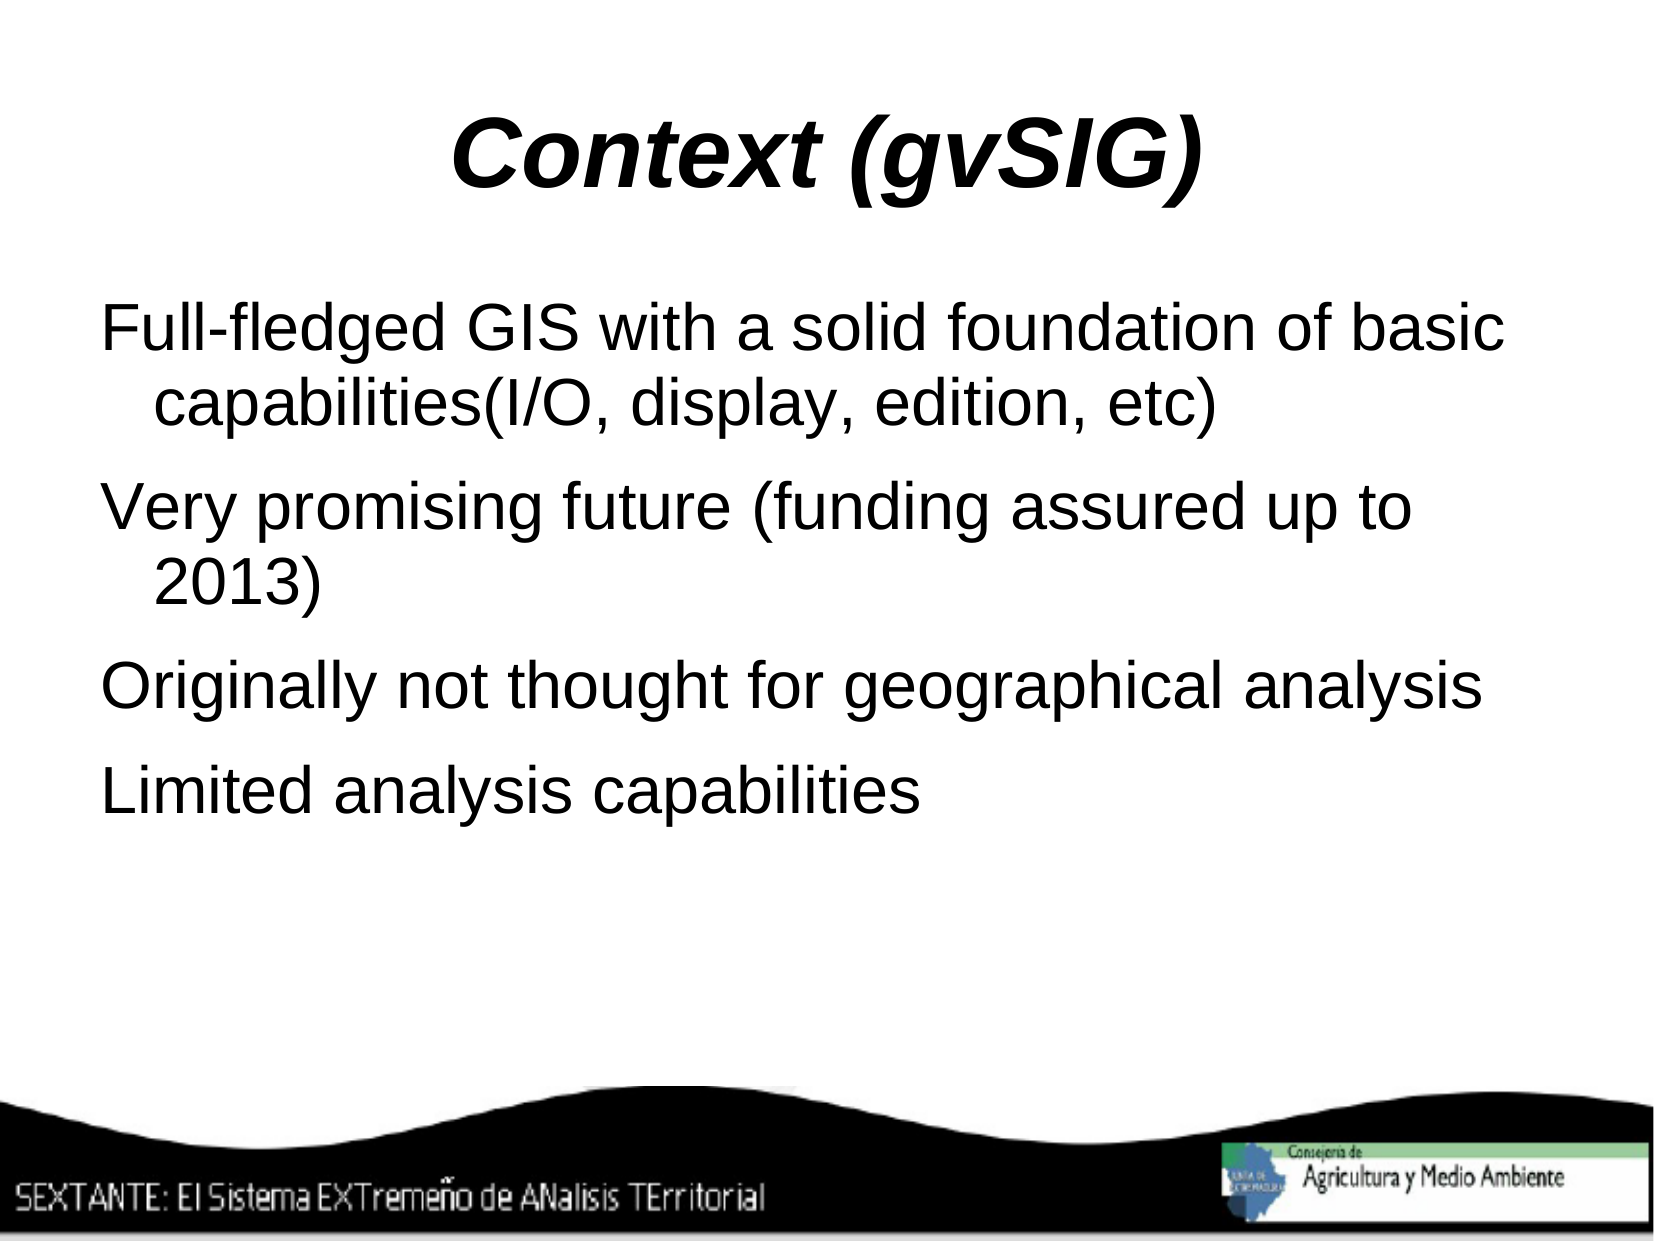

# Context (gvSIG)
Full-fledged GIS with a solid foundation of basic capabilities(I/O, display, edition, etc)
Very promising future (funding assured up to 2013)
Originally not thought for geographical analysis
Limited analysis capabilities